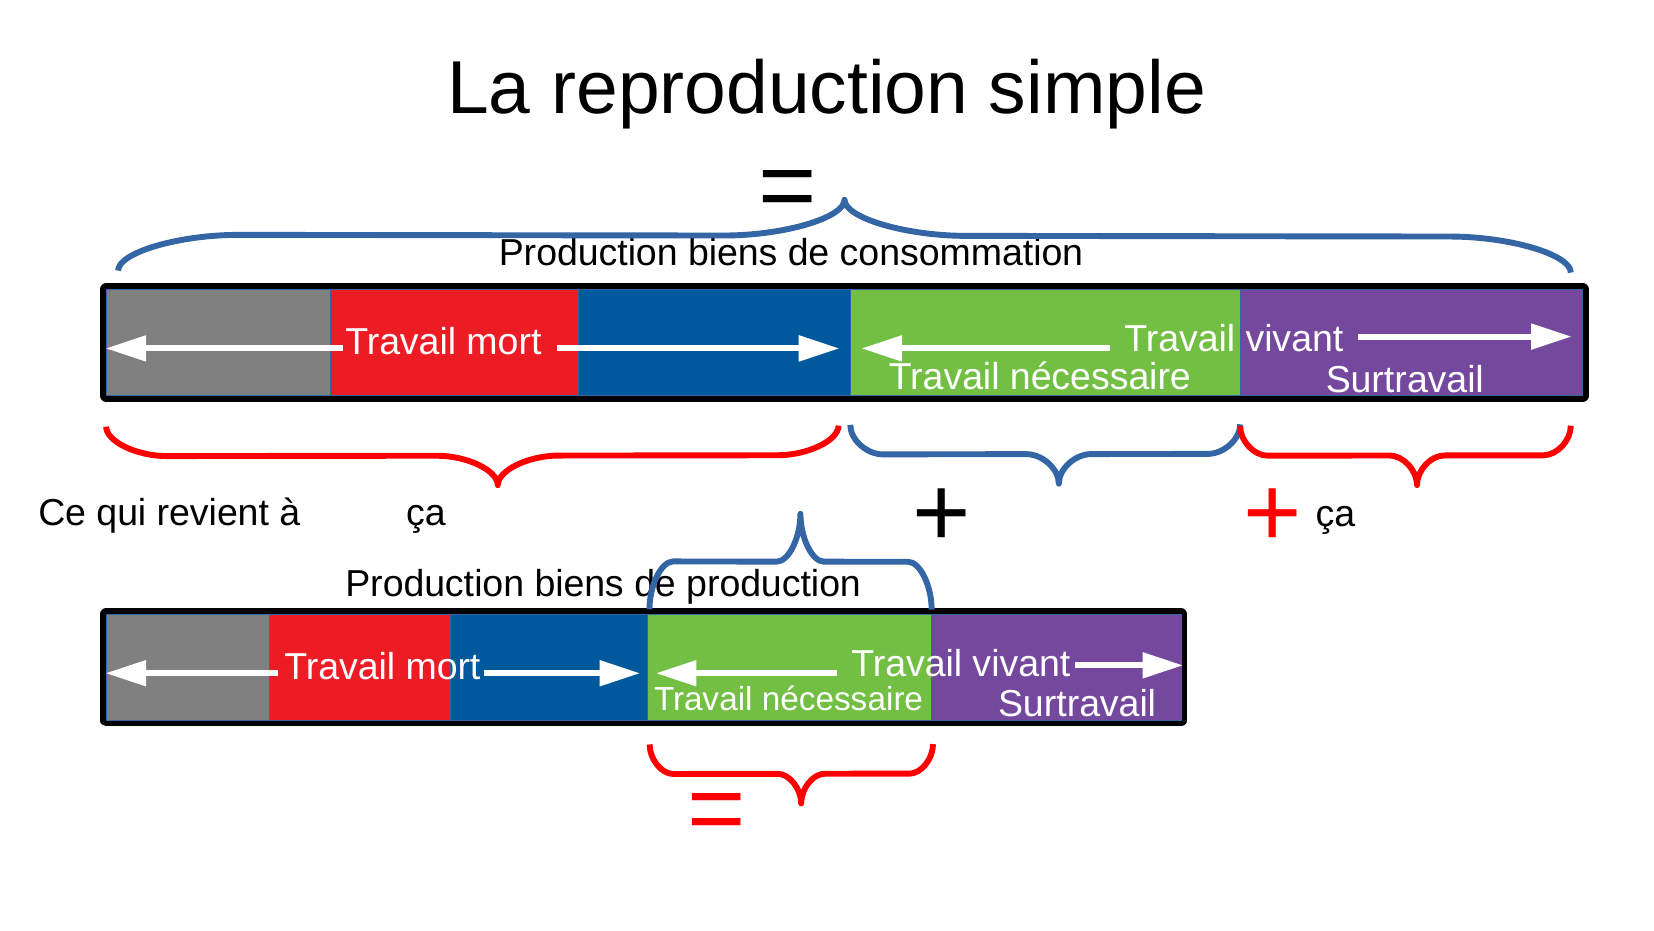

# La reproduction simple
=
Production biens de consommation
Travail vivant
Travail mort
Travail nécessaire
Surtravail
+
+
Ce qui revient à
ça
ça
Production biens de production
Travail vivant
Travail mort
Travail nécessaire
Surtravail
=